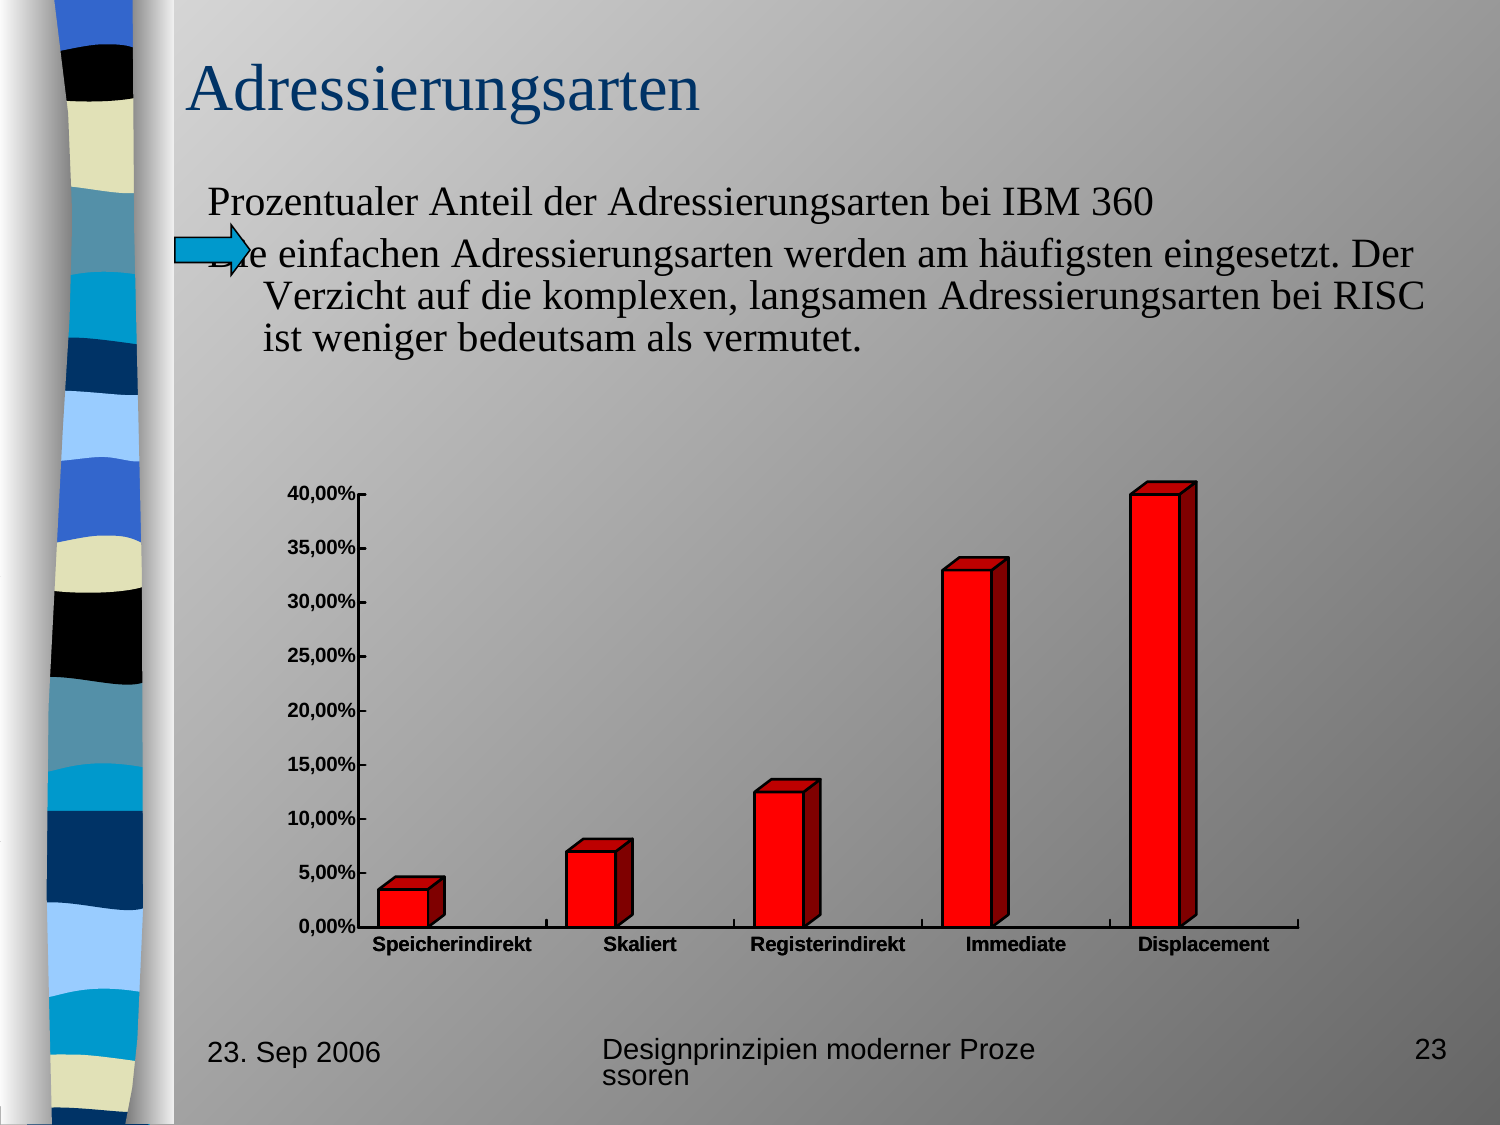

# Adressierungsarten
Prozentualer Anteil der Adressierungsarten bei IBM 360
Die einfachen Adressierungsarten werden am häufigsten eingesetzt. Der Verzicht auf die komplexen, langsamen Adressierungsarten bei RISC ist weniger bedeutsam als vermutet.
Designprinzipien moderner Prozessoren
23